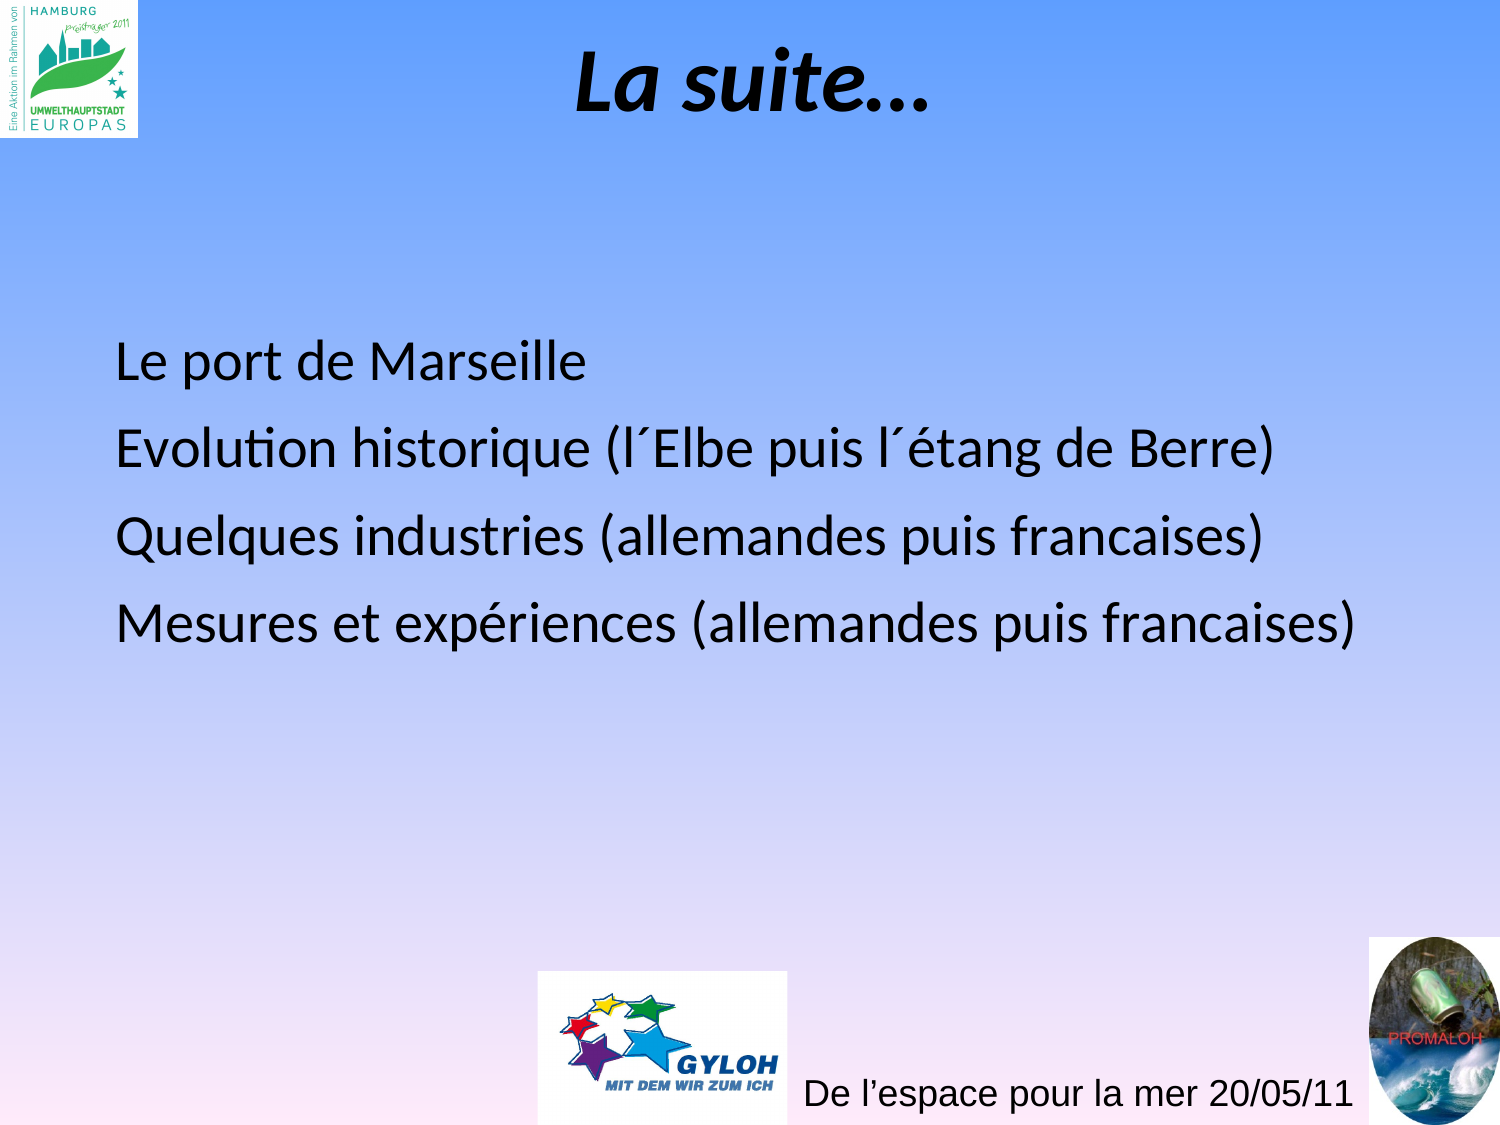

La suite…
 Le port de Marseille
 Evolution historique (l´Elbe puis l´étang de Berre)
 Quelques industries (allemandes puis francaises)
 Mesures et expériences (allemandes puis francaises)
De l’espace pour la mer 20/05/11